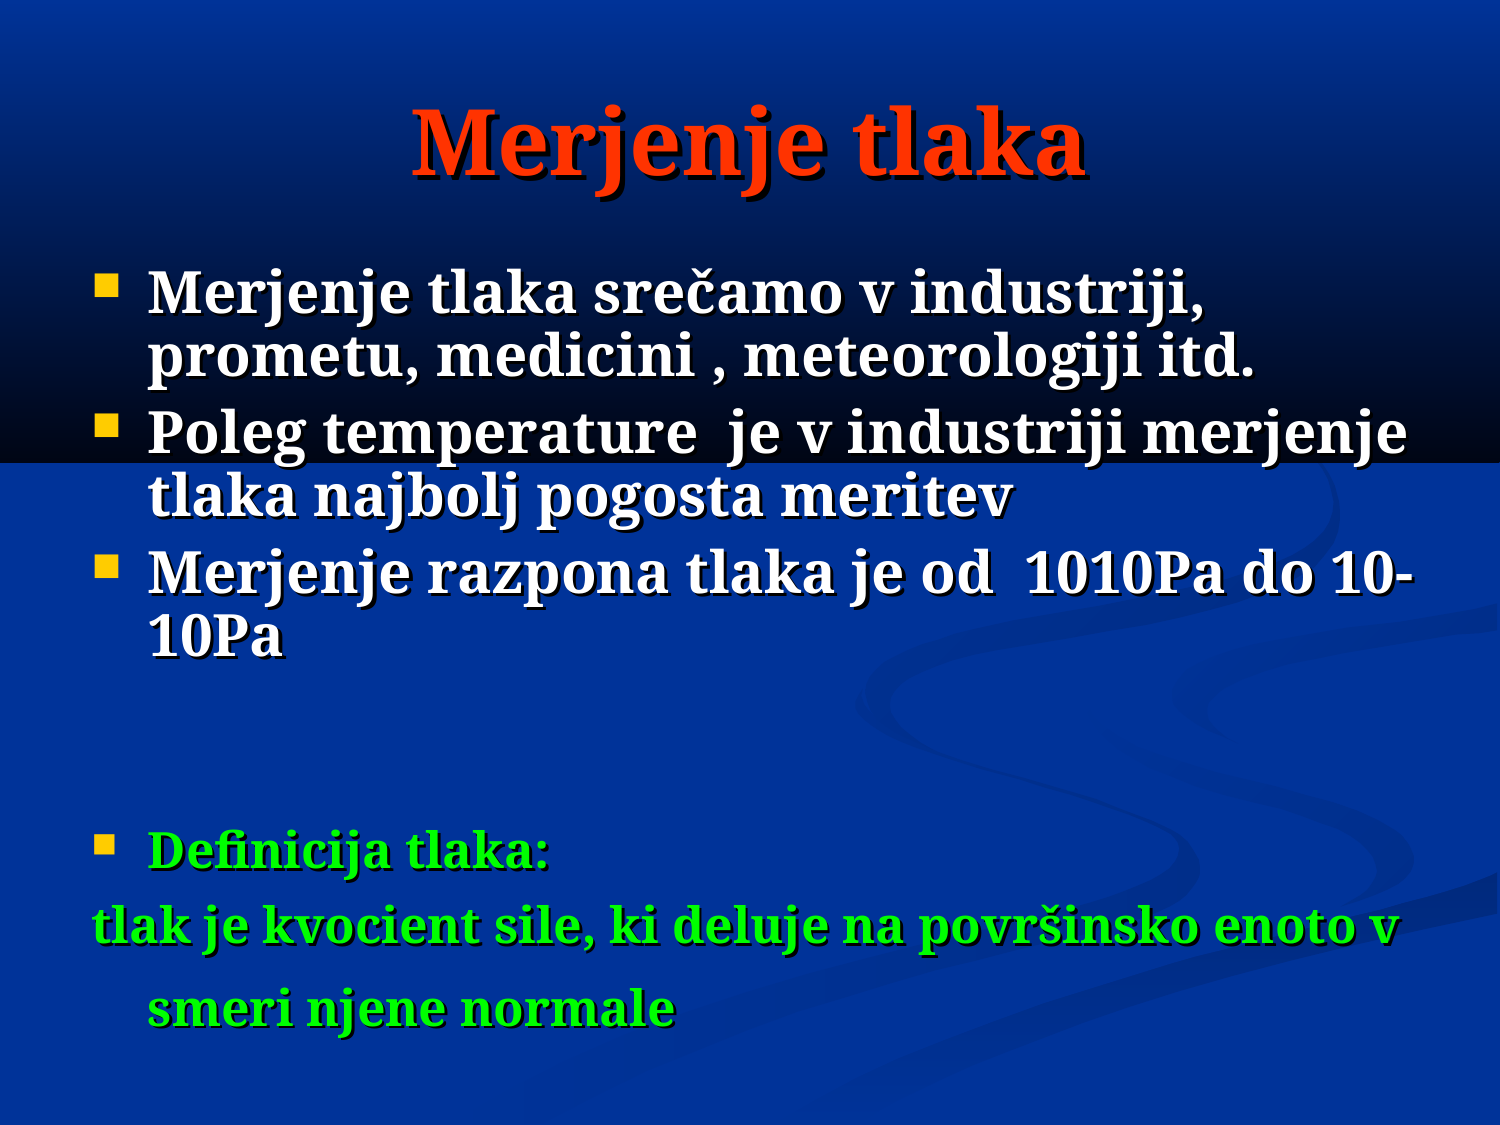

# Merjenje tlaka
Merjenje tlaka srečamo v industriji, prometu, medicini , meteorologiji itd.
Poleg temperature je v industriji merjenje tlaka najbolj pogosta meritev
Merjenje razpona tlaka je od 1010Pa do 10-10Pa
Definicija tlaka:
tlak je kvocient sile, ki deluje na površinsko enoto v smeri njene normale